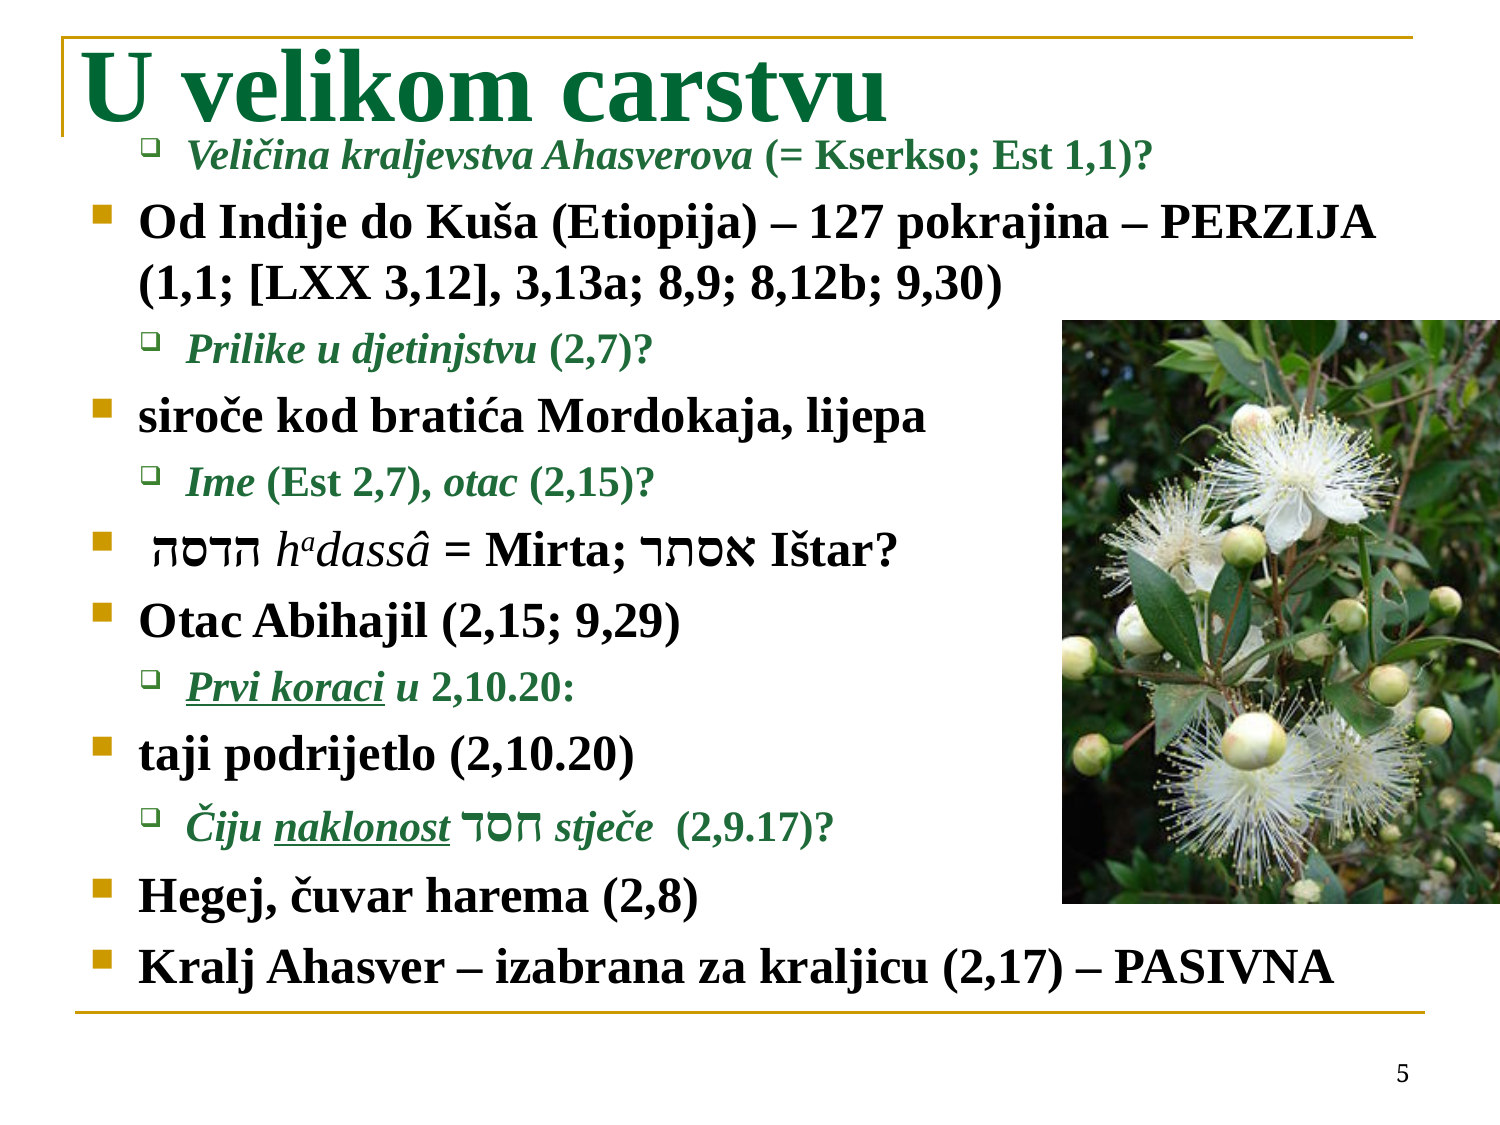

# U velikom carstvu
Veličina kraljevstva Ahasverova (= Kserkso; Est 1,1)?
Od Indije do Kuša (Etiopija) – 127 pokrajina – PERZIJA (1,1; [LXX 3,12], 3,13a; 8,9; 8,12b; 9,30)
Prilike u djetinjstvu (2,7)?
siroče kod bratića Mordokaja, lijepa
Ime (Est 2,7), otac (2,15)?
 הדסה hadassâ = Mirta; אסתר Ištar?
Otac Abihajil (2,15; 9,29)
Prvi koraci u 2,10.20:
taji podrijetlo (2,10.20)
Čiju naklonost חסד stječe (2,9.17)?
Hegej, čuvar harema (2,8)
Kralj Ahasver – izabrana za kraljicu (2,17) – PASIVNA